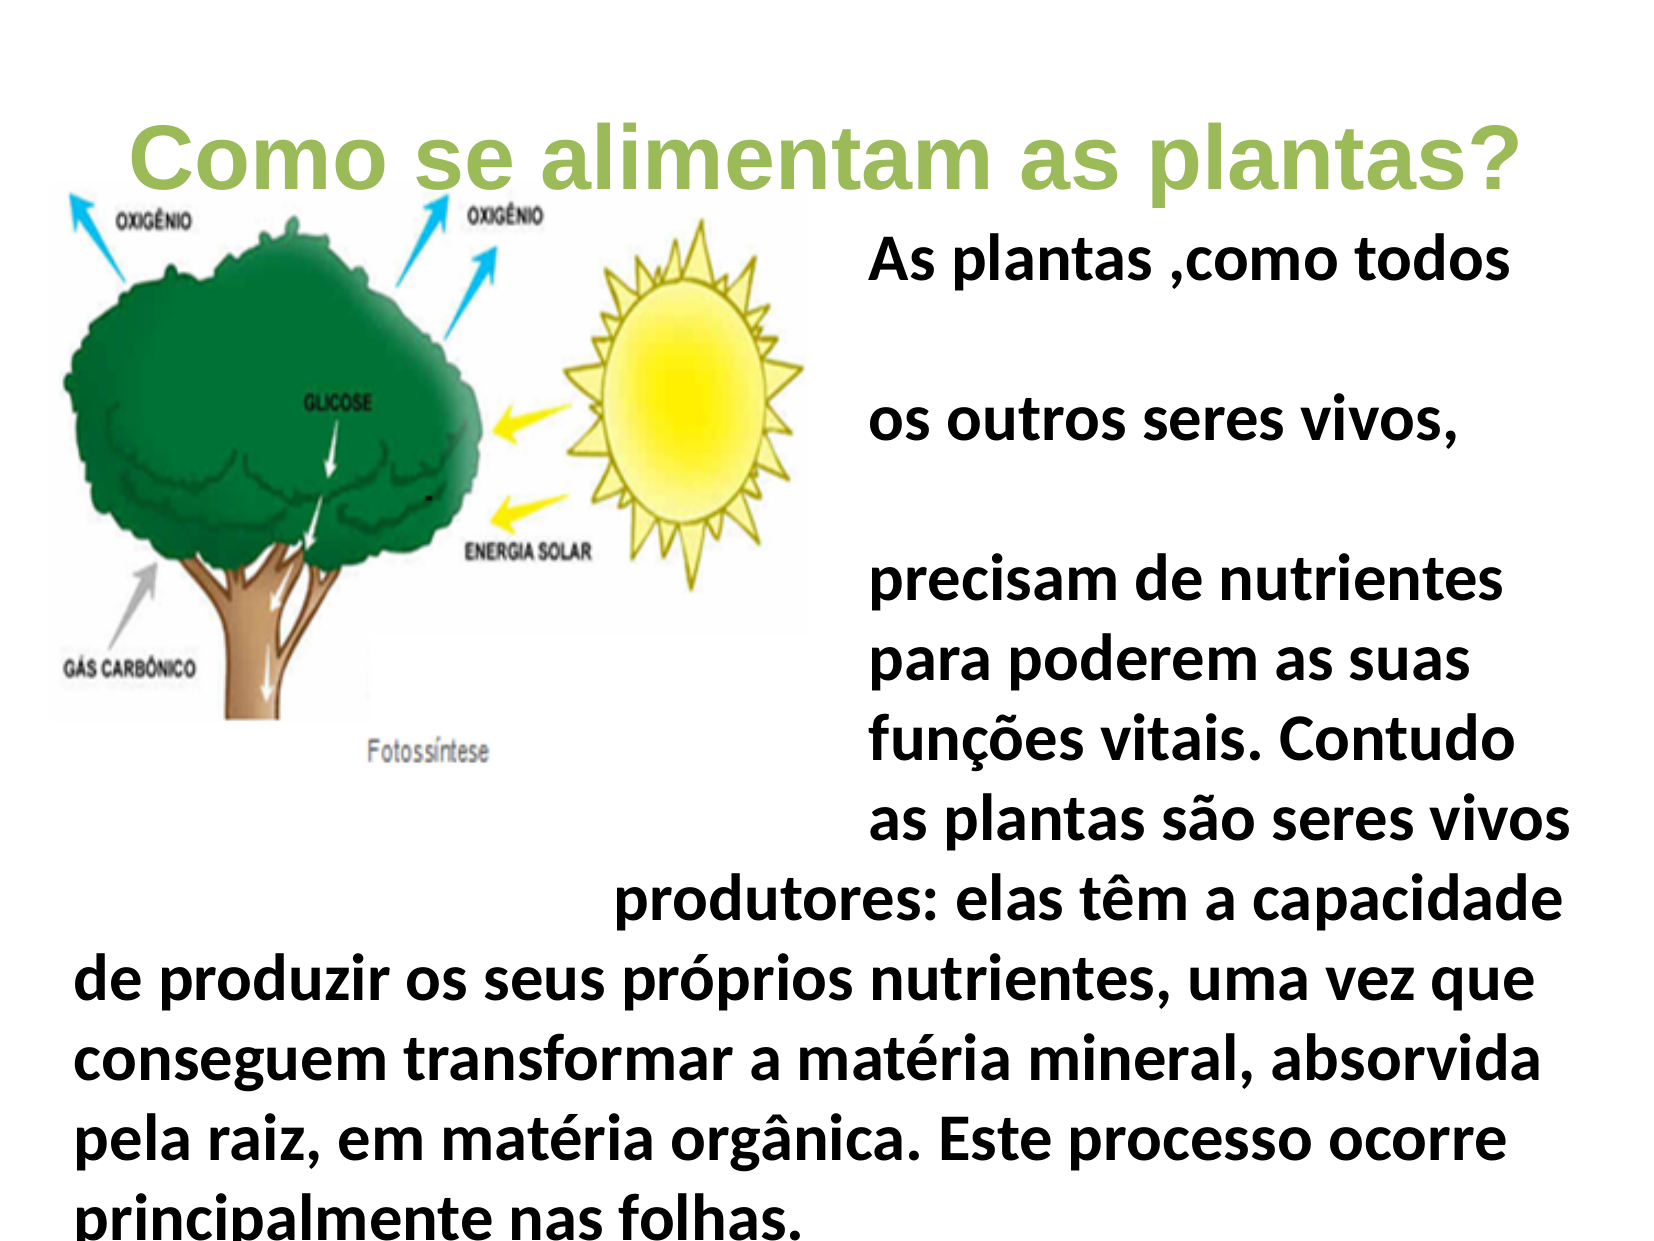

# Como se alimentam as plantas?
 As plantas ,como todos
 os outros seres vivos,
 precisam de nutrientes
 para poderem as suas
 funções vitais. Contudo
 as plantas são seres vivos
 produtores: elas têm a capacidade de produzir os seus próprios nutrientes, uma vez que conseguem transformar a matéria mineral, absorvida pela raiz, em matéria orgânica. Este processo ocorre principalmente nas folhas.